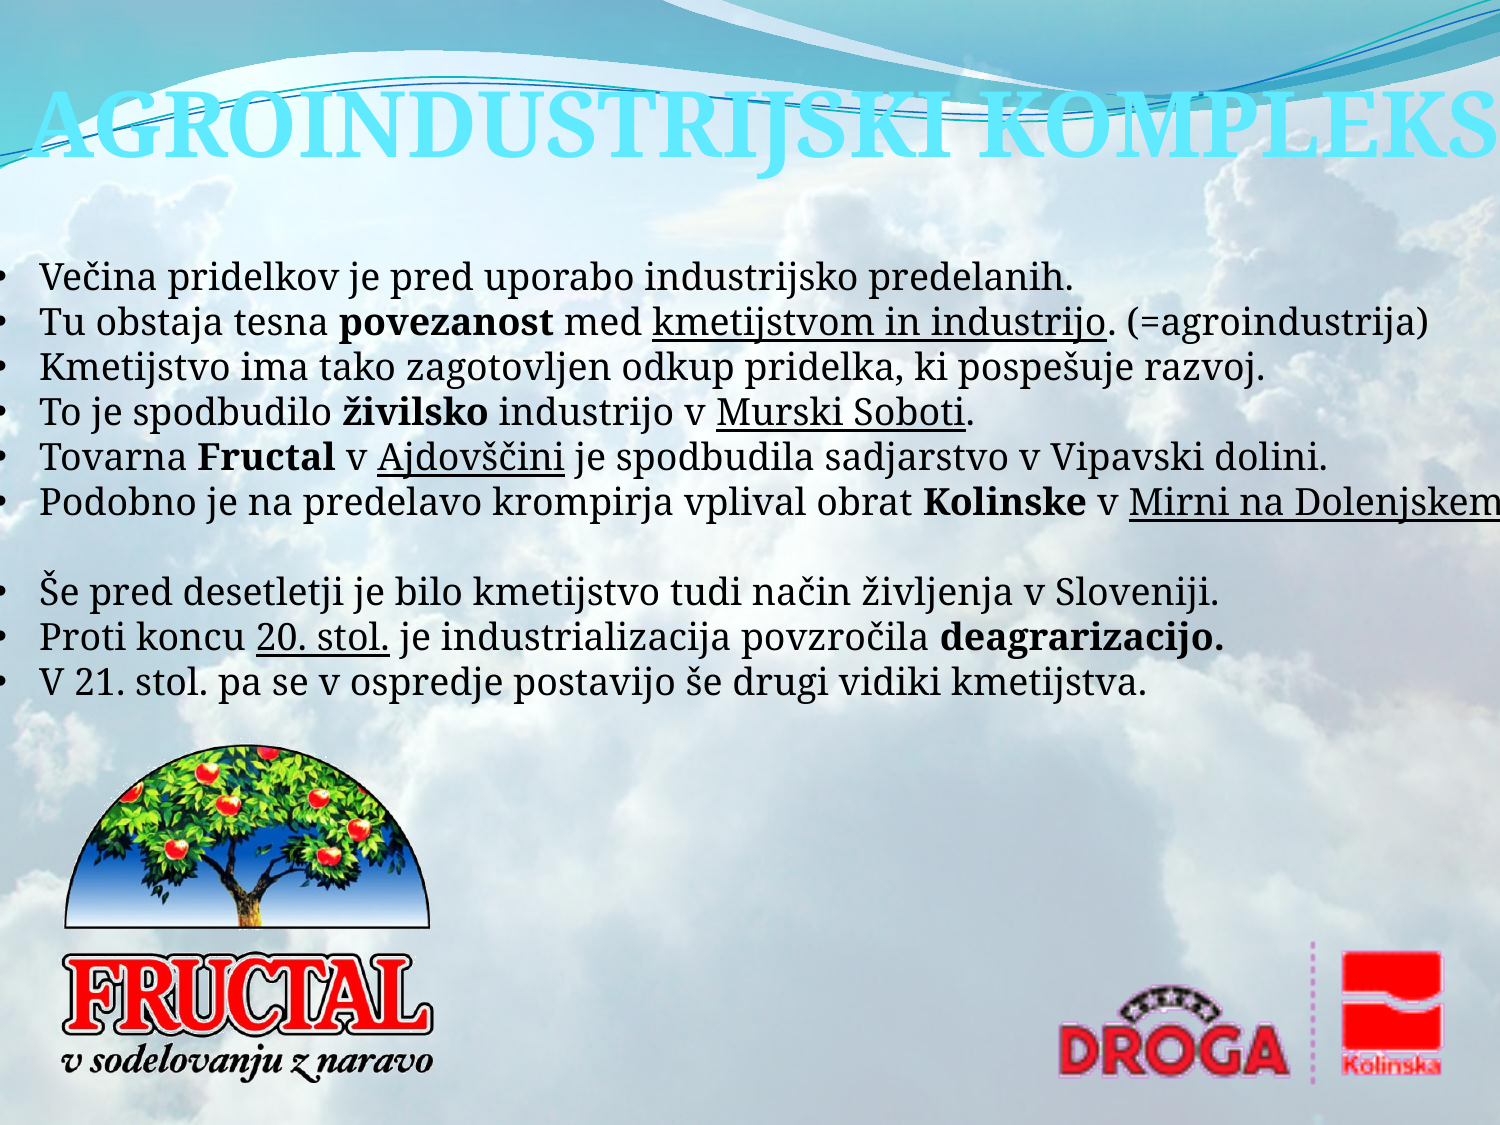

AGROINDUSTRIJSKI KOMPLEKS
 Večina pridelkov je pred uporabo industrijsko predelanih.
 Tu obstaja tesna povezanost med kmetijstvom in industrijo. (=agroindustrija)
 Kmetijstvo ima tako zagotovljen odkup pridelka, ki pospešuje razvoj.
 To je spodbudilo živilsko industrijo v Murski Soboti.
 Tovarna Fructal v Ajdovščini je spodbudila sadjarstvo v Vipavski dolini.
 Podobno je na predelavo krompirja vplival obrat Kolinske v Mirni na Dolenjskem.
 Še pred desetletji je bilo kmetijstvo tudi način življenja v Sloveniji.
 Proti koncu 20. stol. je industrializacija povzročila deagrarizacijo.
 V 21. stol. pa se v ospredje postavijo še drugi vidiki kmetijstva.